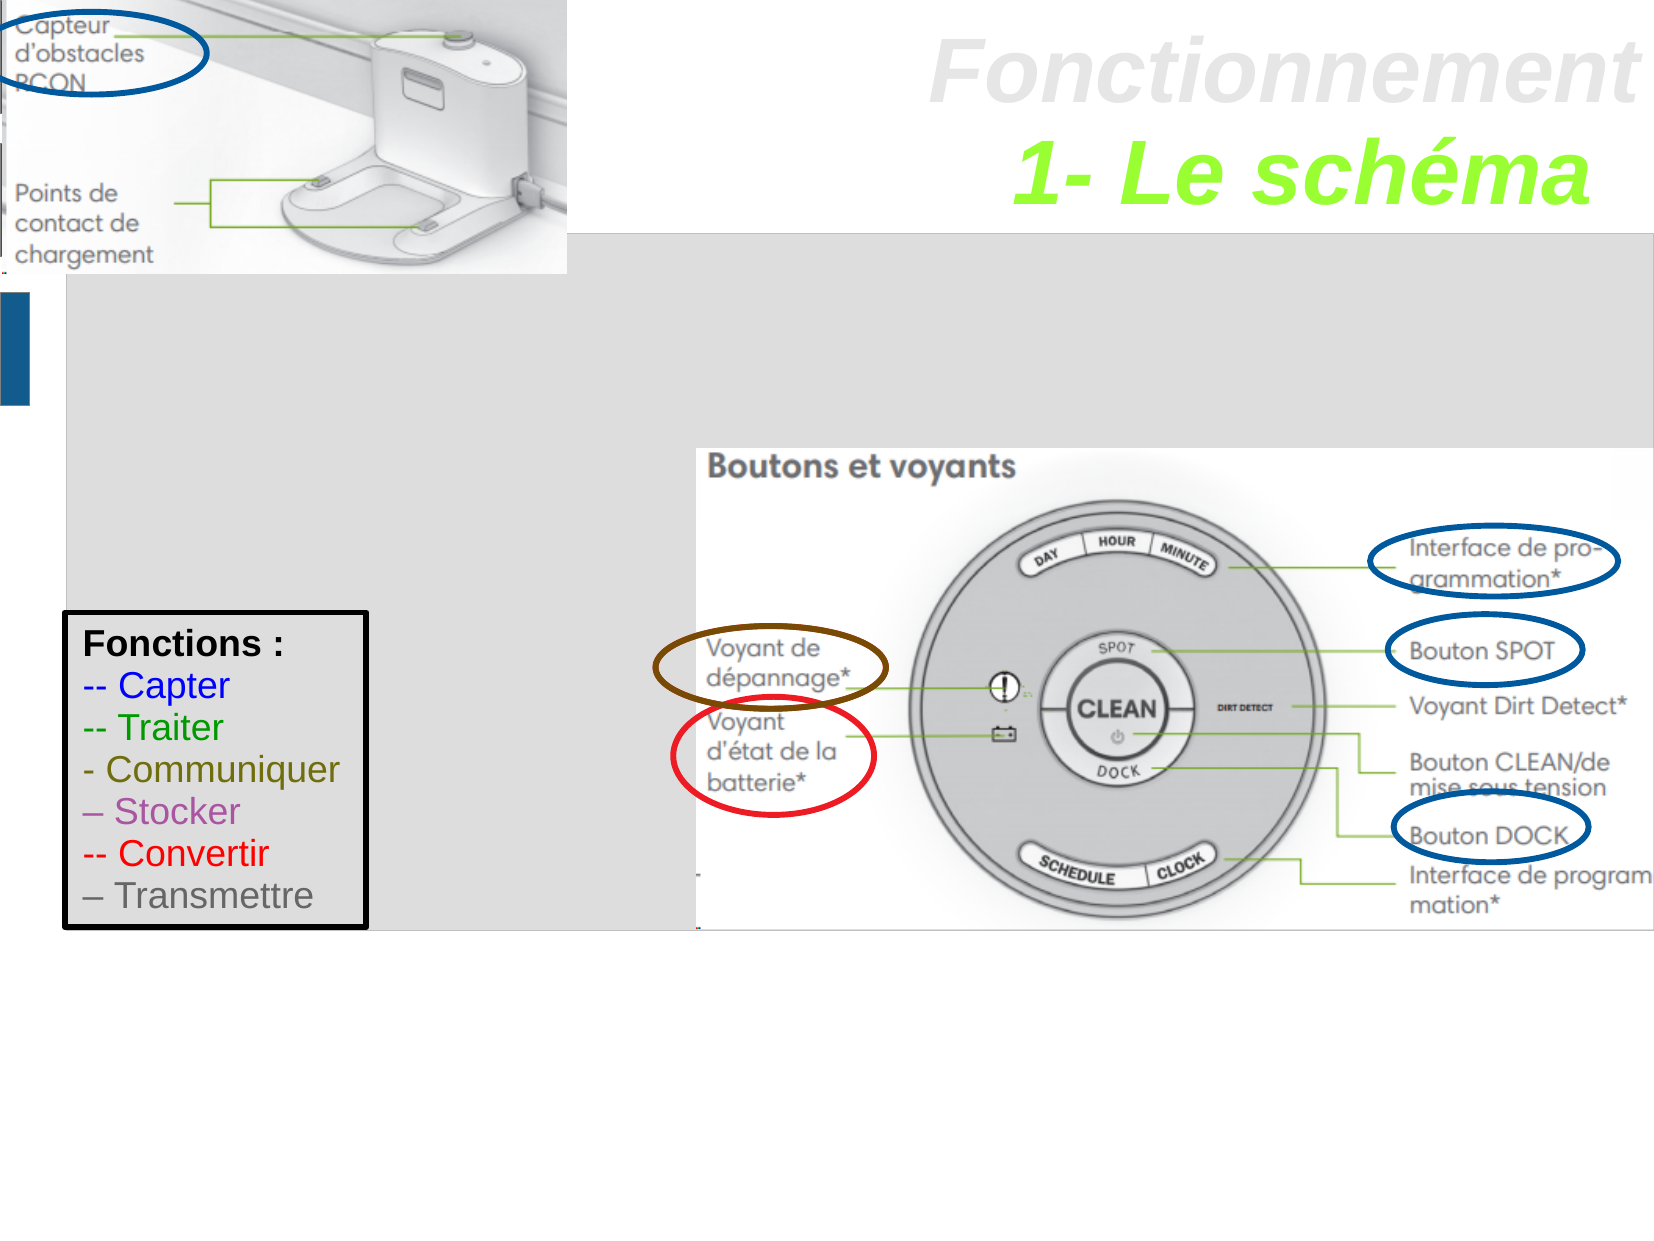

# Fonctionnement 1- Le schéma
Fonctions :
-- Capter
-- Traiter
- Communiquer
– Stocker
-- Convertir
– Transmettre